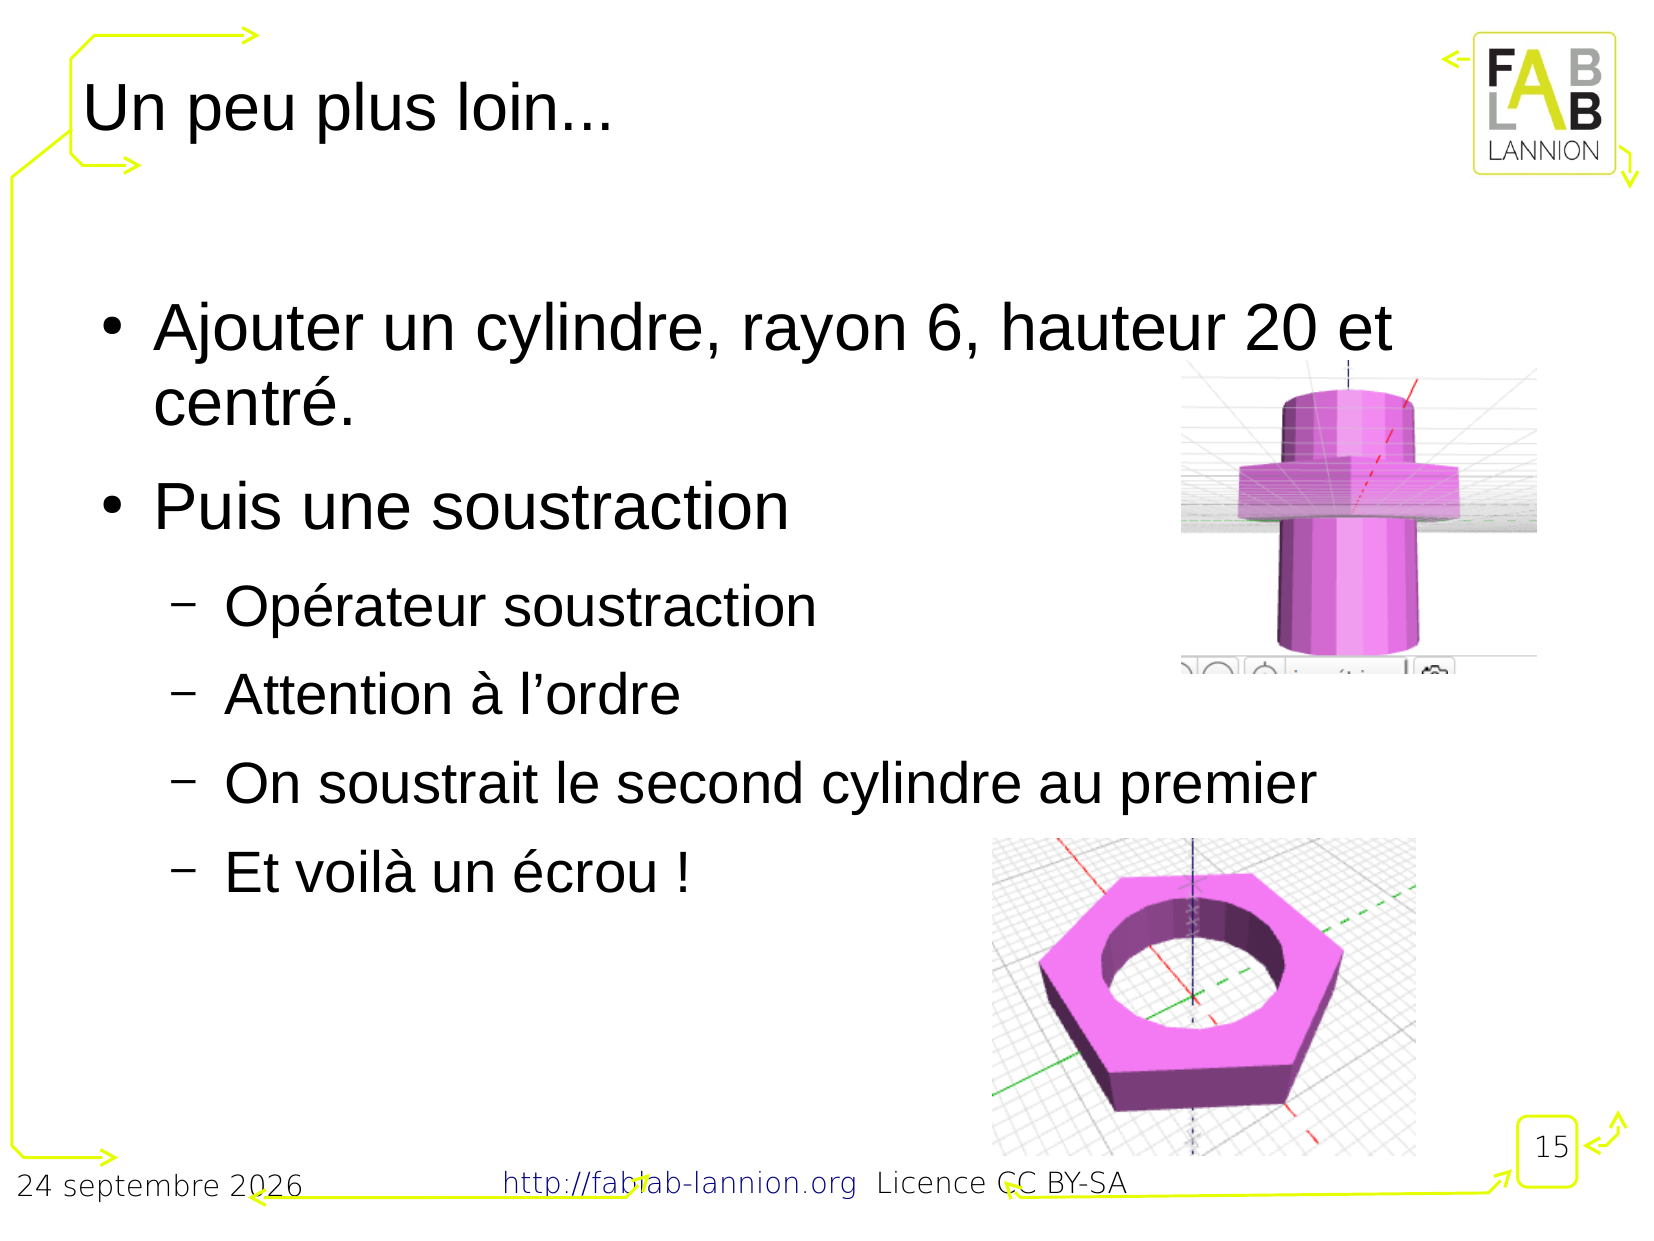

# Un peu plus loin...
Ajouter un cylindre, rayon 6, hauteur 20 et centré.
Puis une soustraction
Opérateur soustraction
Attention à l’ordre
On soustrait le second cylindre au premier
Et voilà un écrou !
15